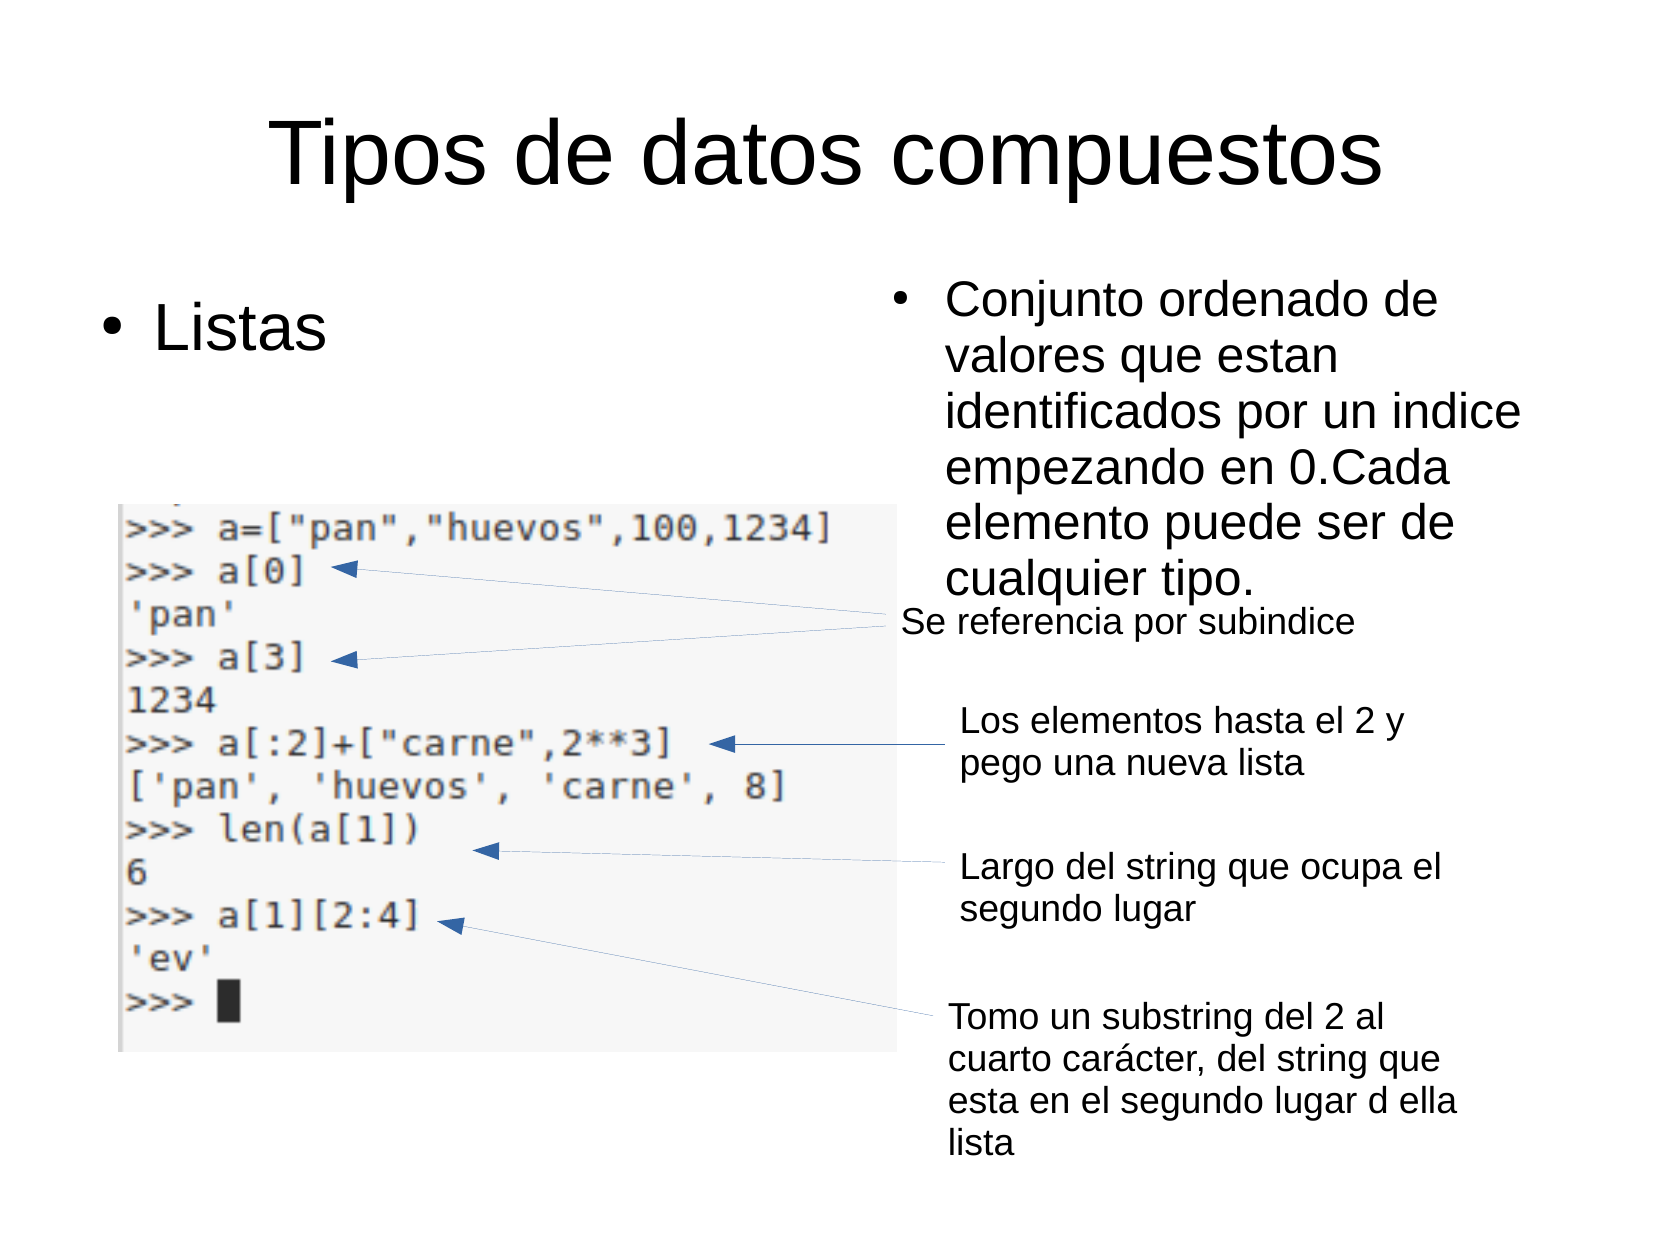

# Tipos de datos compuestos
Conjunto ordenado de valores que estan identificados por un indice empezando en 0.Cada elemento puede ser de cualquier tipo.
Listas
Se referencia por subindice
Los elementos hasta el 2 y pego una nueva lista
Largo del string que ocupa el segundo lugar
Tomo un substring del 2 al cuarto carácter, del string que esta en el segundo lugar d ella lista